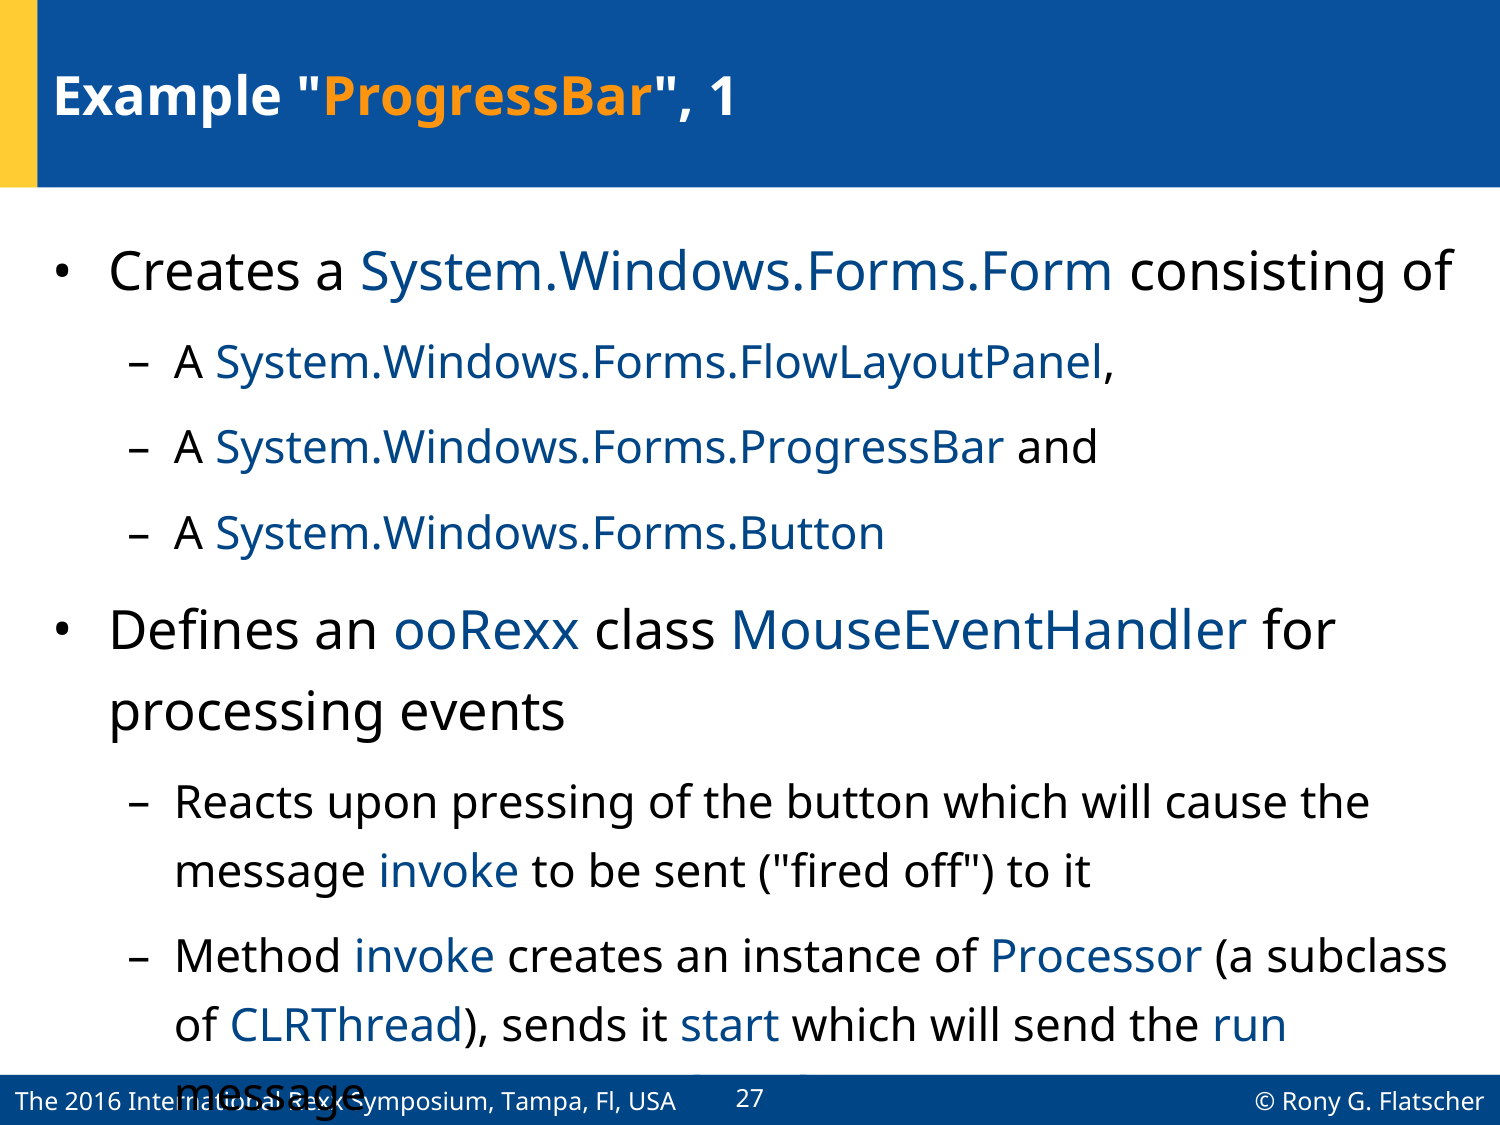

# Example "ProgressBar", 1
Creates a System.Windows.Forms.Form consisting of
A System.Windows.Forms.FlowLayoutPanel,
A System.Windows.Forms.ProgressBar and
A System.Windows.Forms.Button
Defines an ooRexx class MouseEventHandler for processing events
Reacts upon pressing of the button which will cause the message invoke to be sent ("fired off") to it
Method invoke creates an instance of Processor (a subclass of CLRThread), sends it start which will send the run message